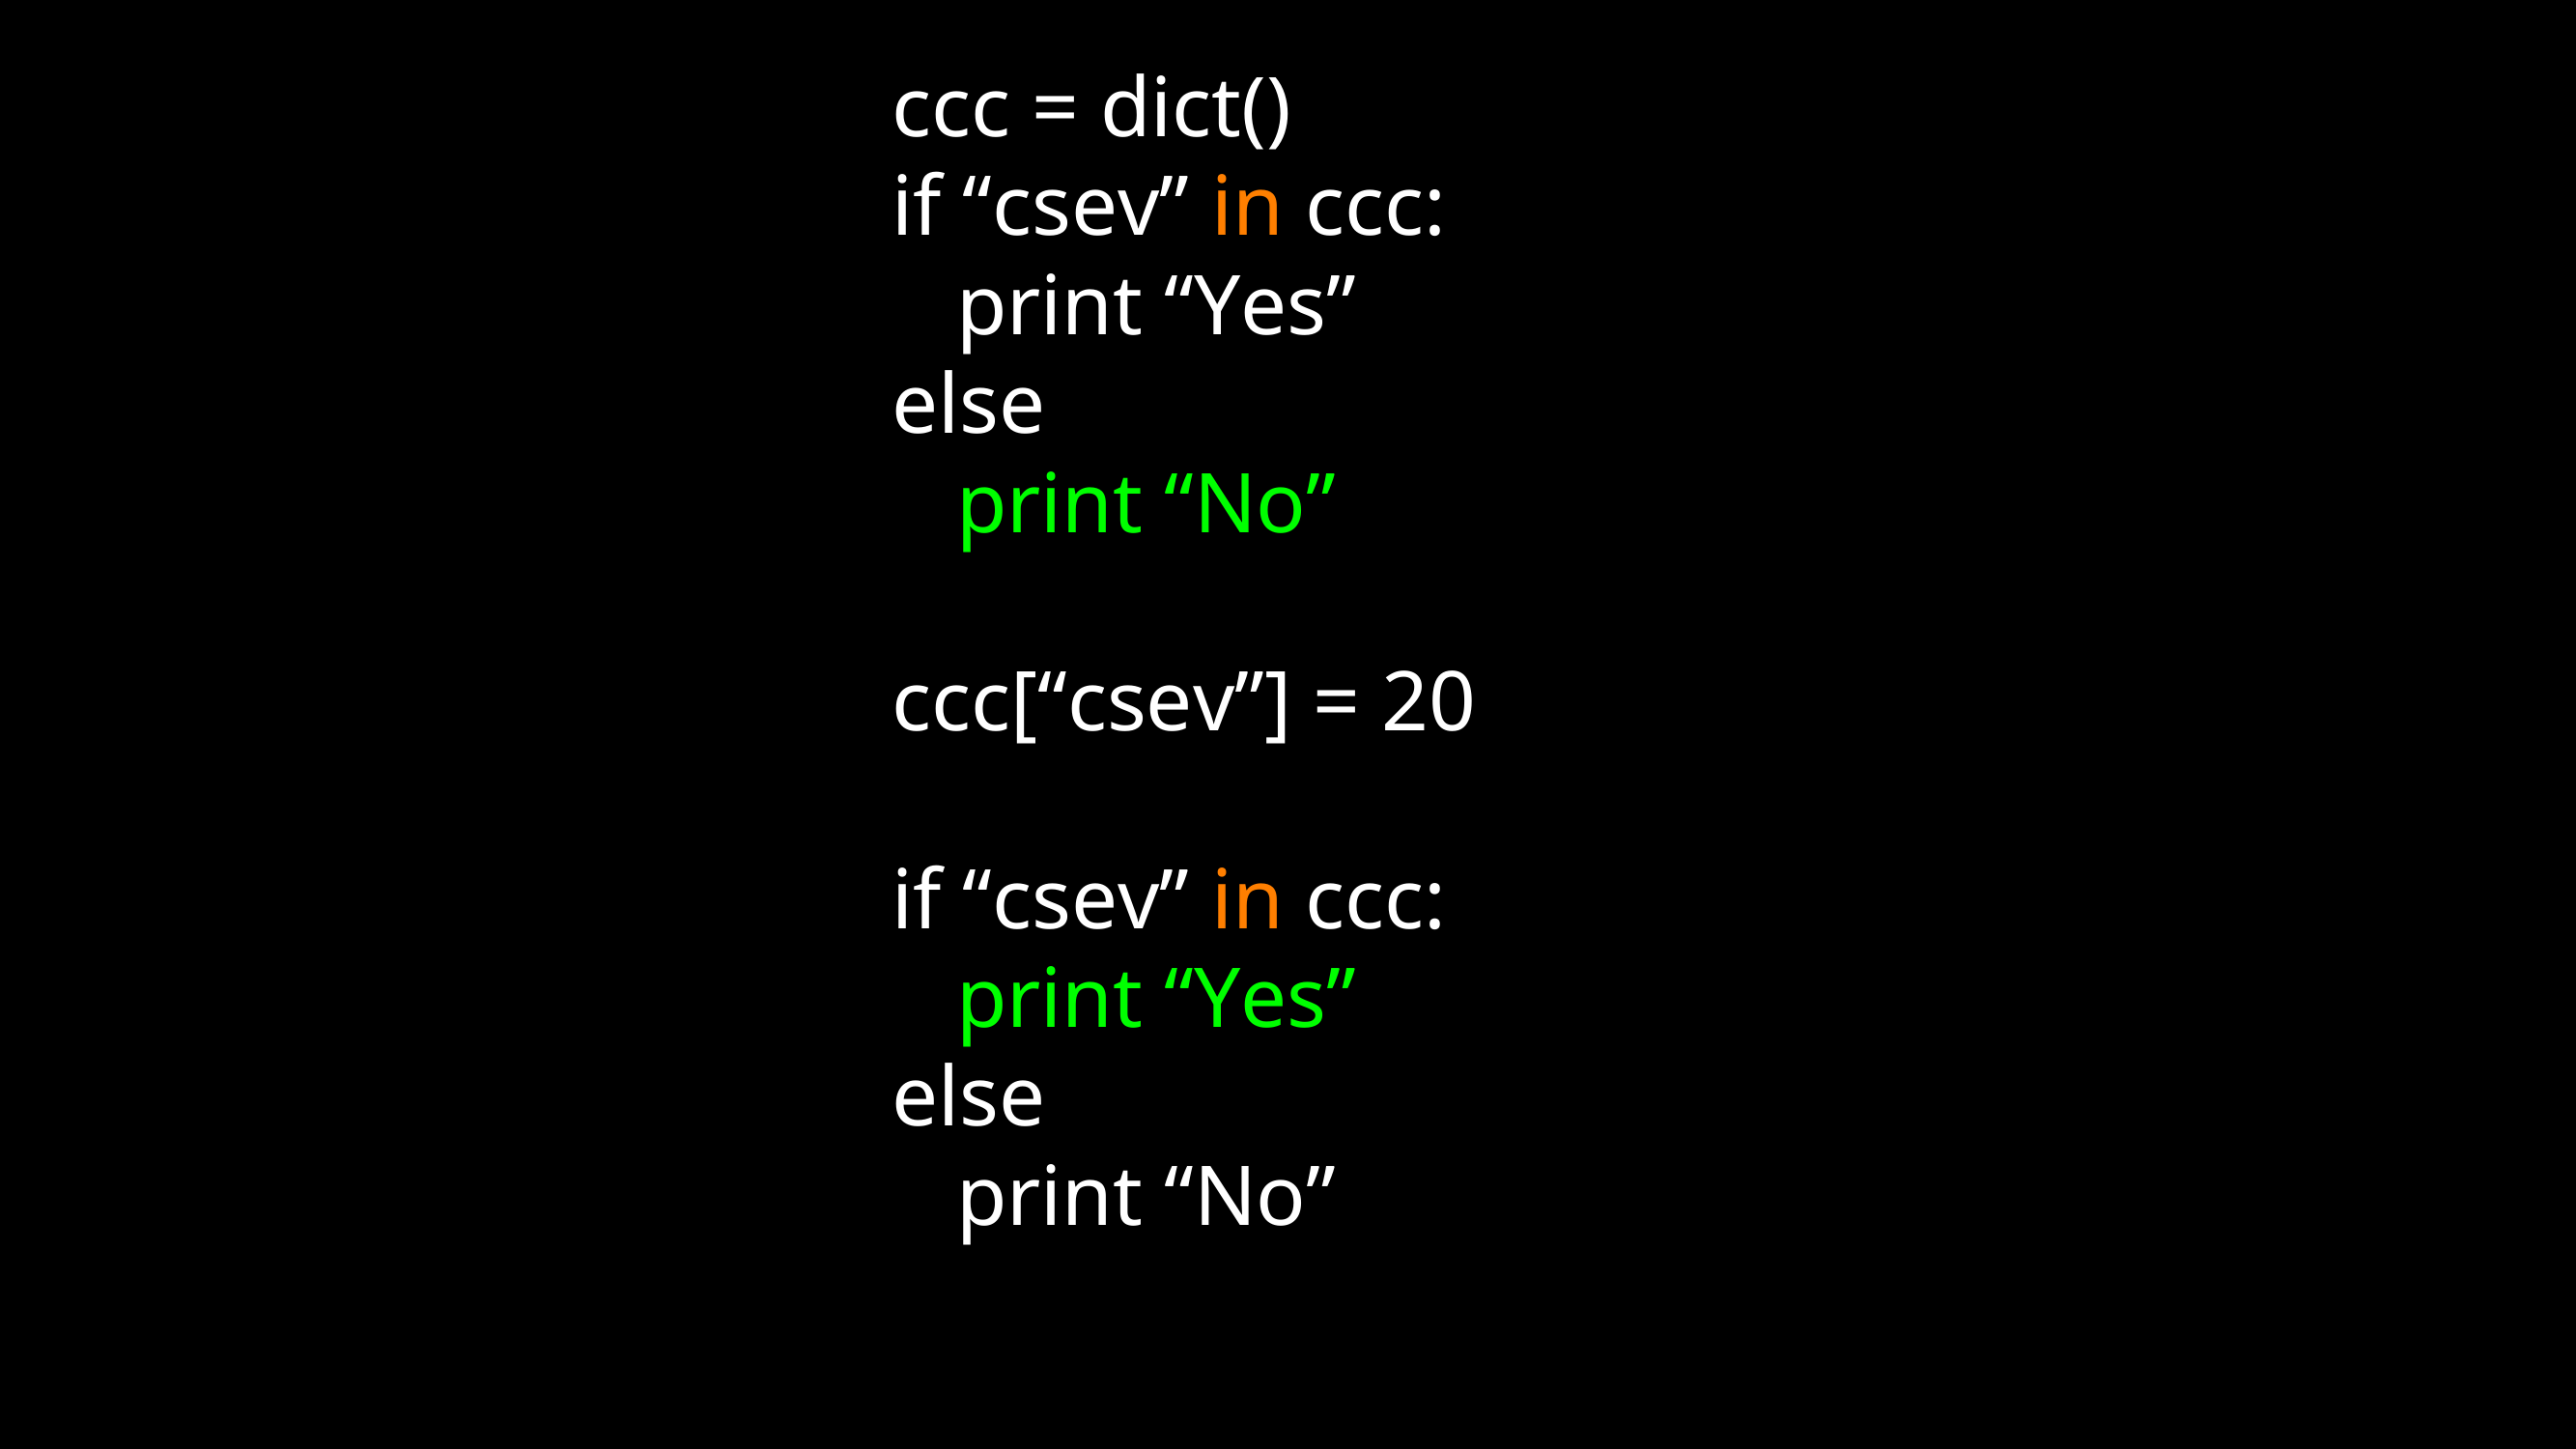

ccc = dict()
if “csev” in ccc:
 print “Yes”
else
 print “No”
ccc[“csev”] = 20
if “csev” in ccc:
 print “Yes”
else
 print “No”